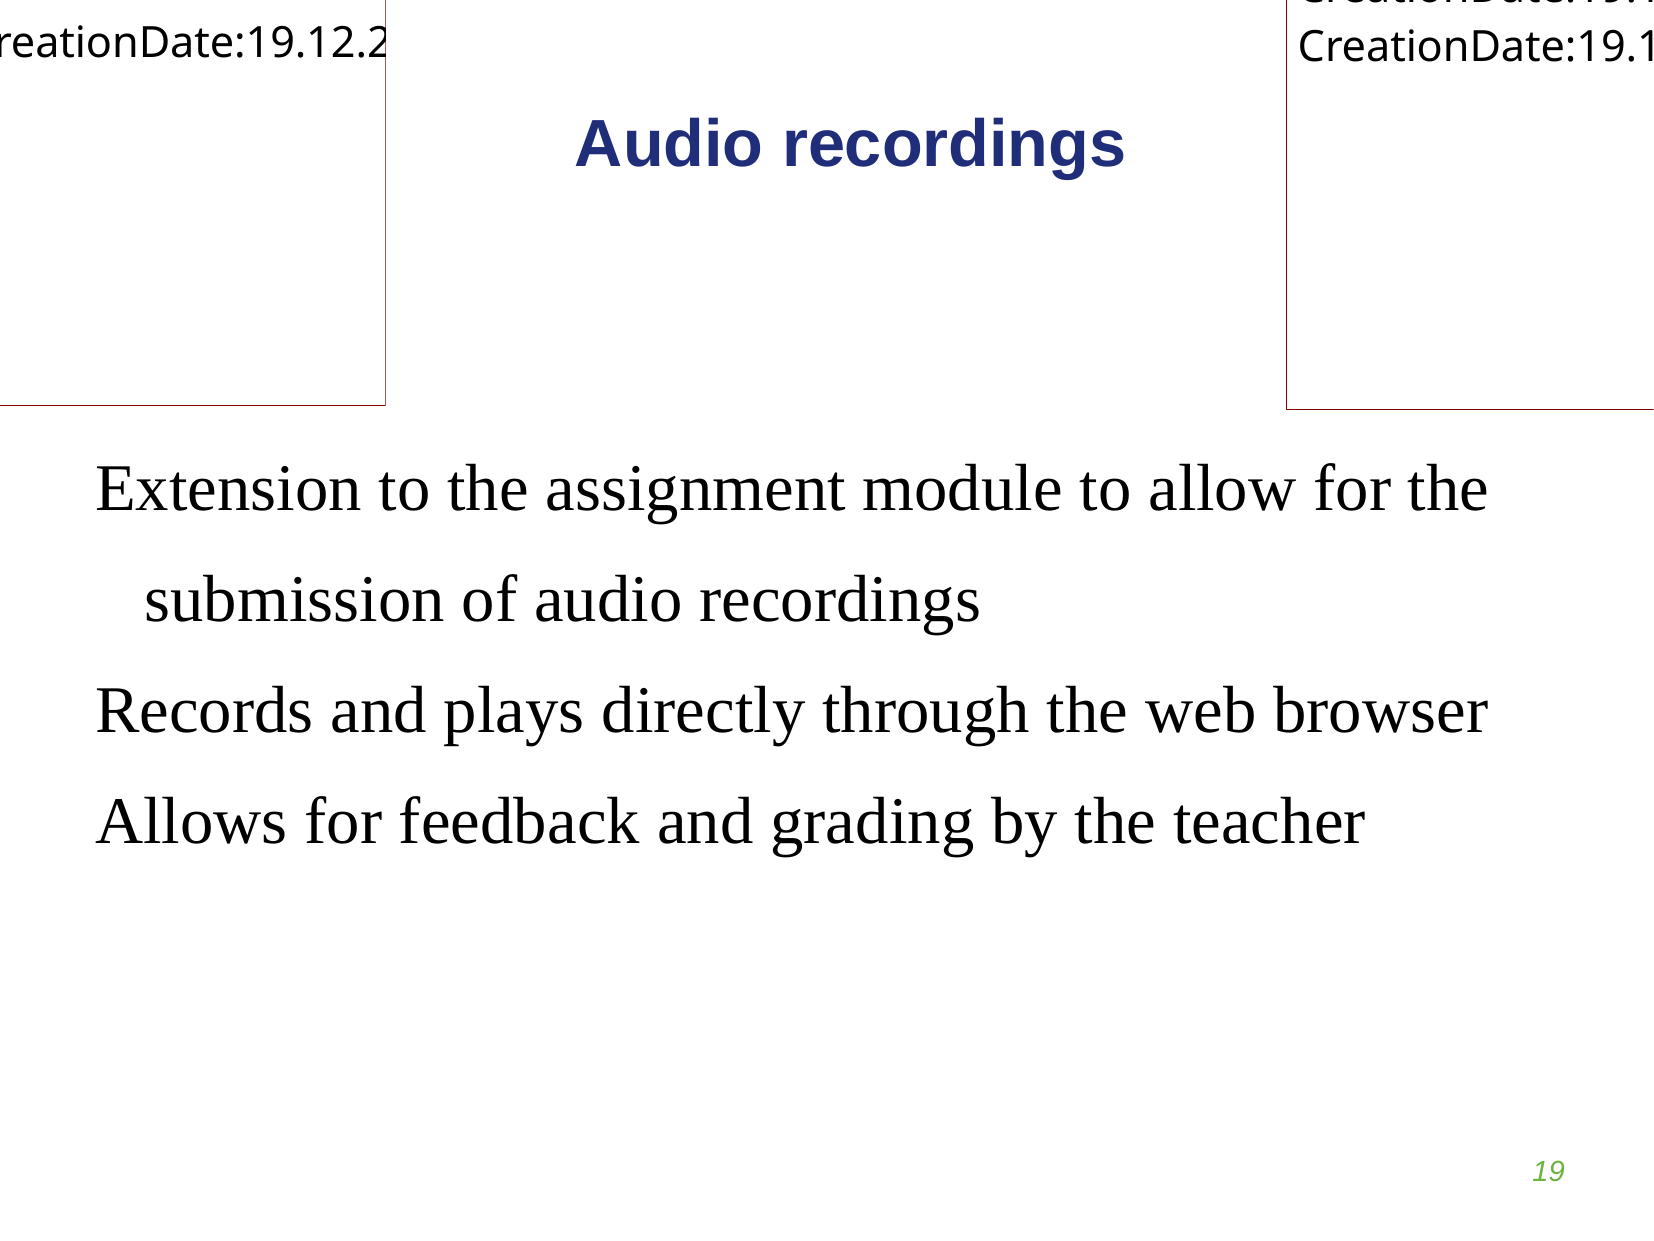

# Audio recordings
Extension to the assignment module to allow for the submission of audio recordings
Records and plays directly through the web browser
Allows for feedback and grading by the teacher